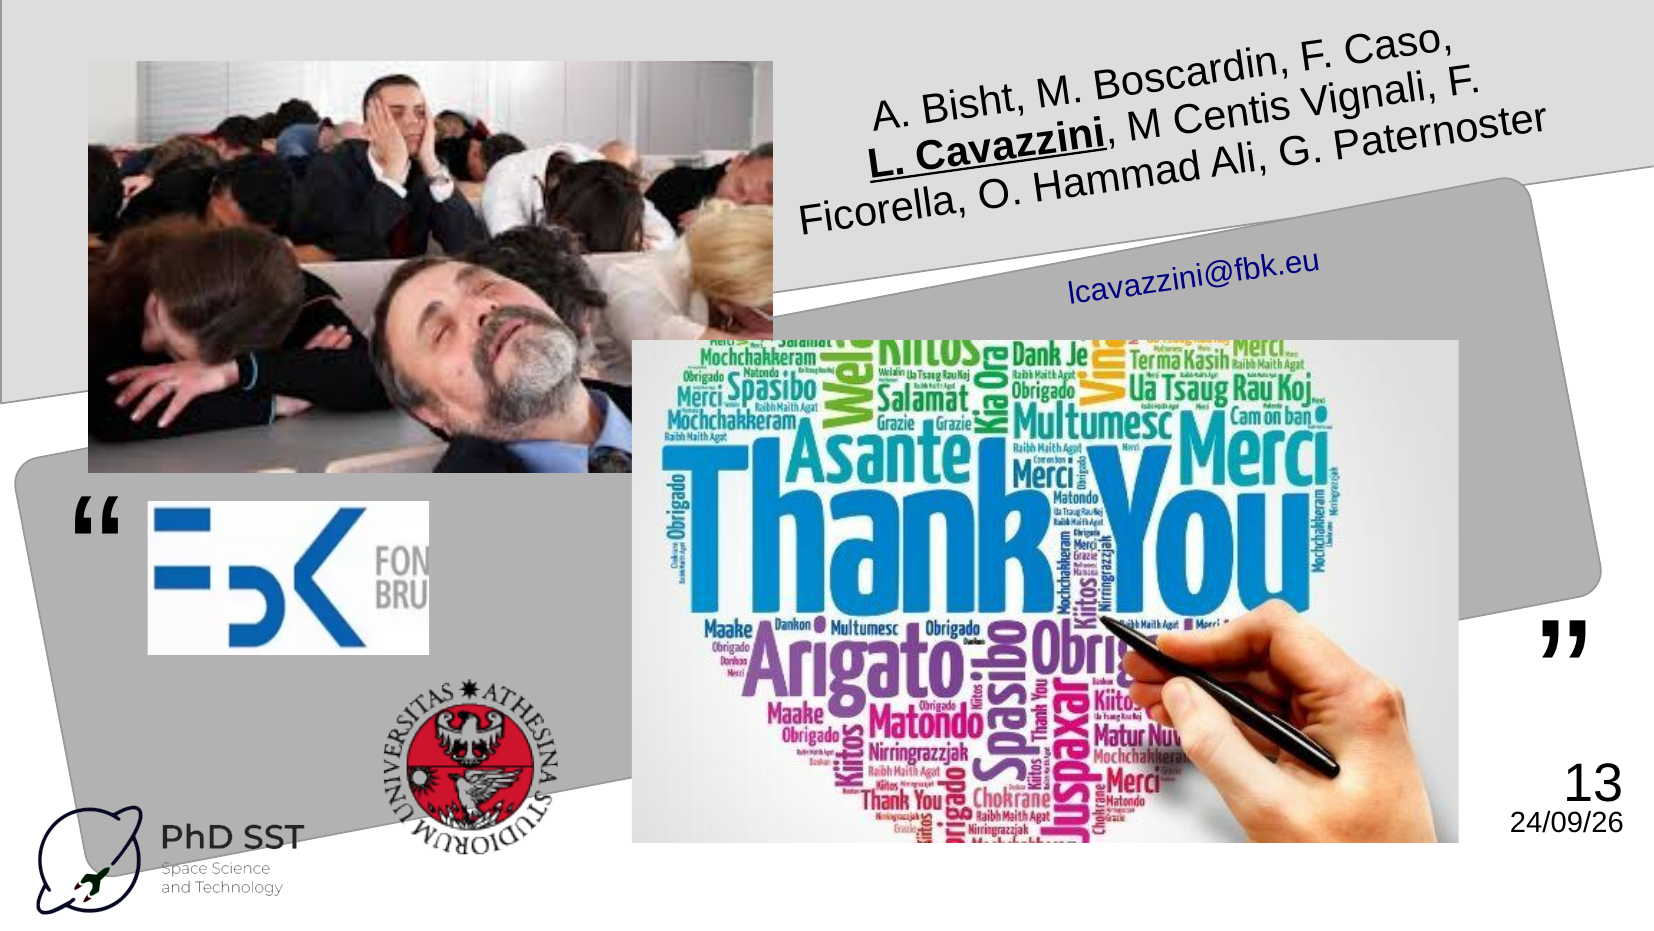

A. Bisht, M. Boscardin, F. Caso,
L. Cavazzini, M Centis Vignali, F. Ficorella, O. Hammad Ali, G. Paternoster
lcavazzini@fbk.eu
13